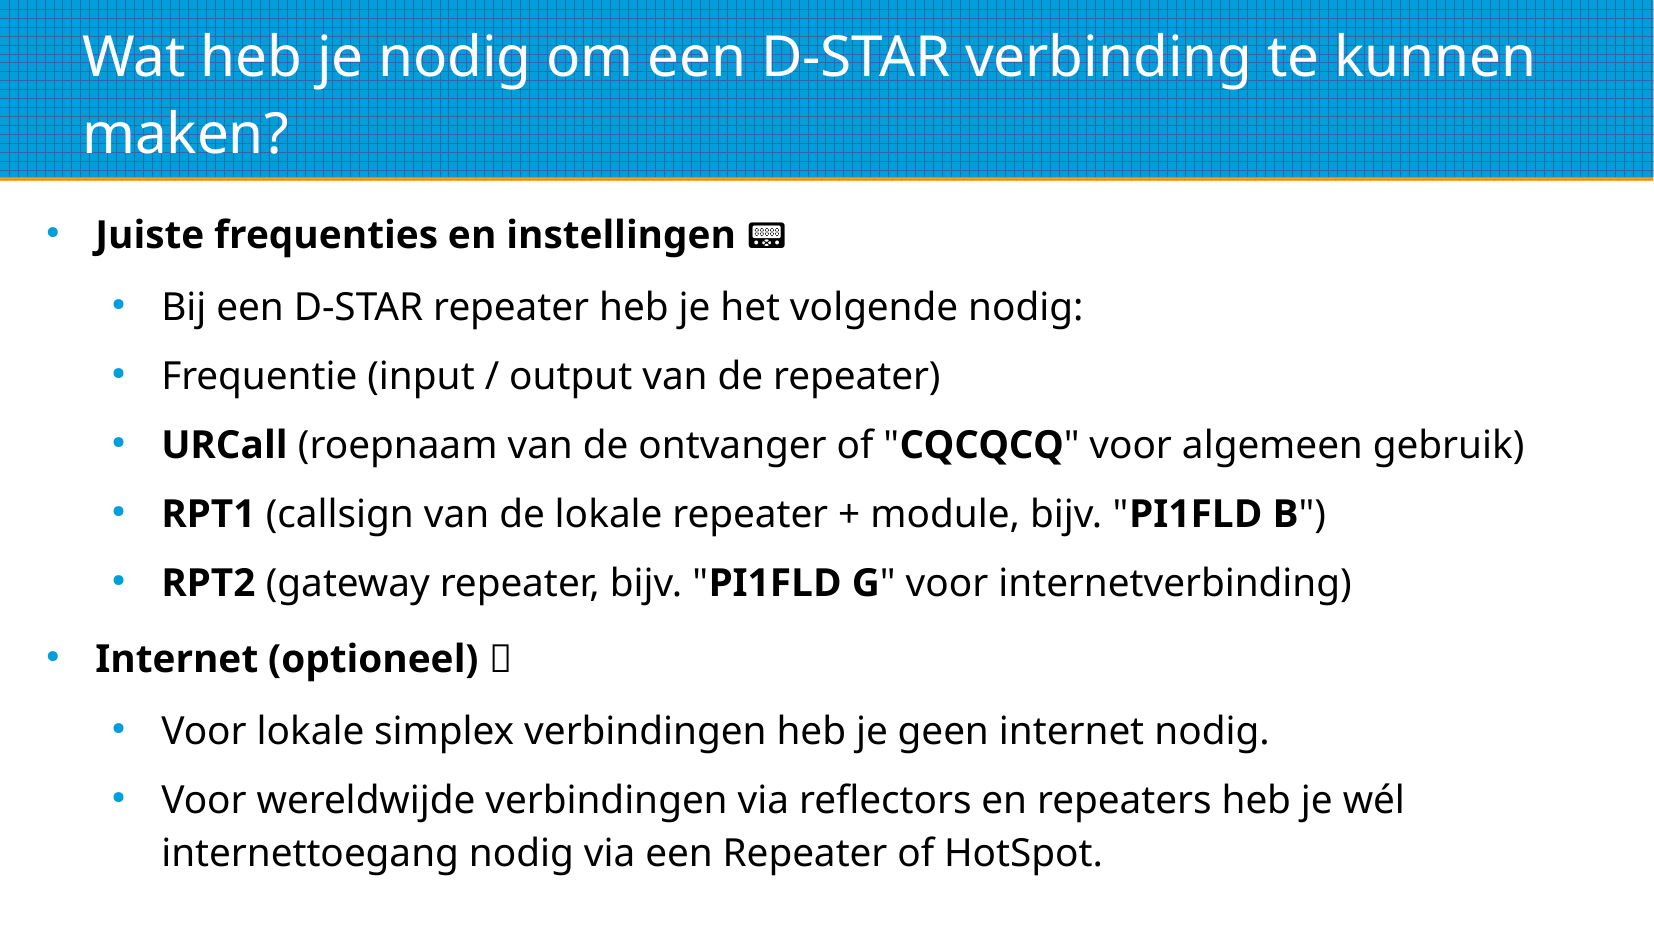

# Wat heb je nodig om een D-STAR verbinding te kunnen maken?
Juiste frequenties en instellingen 📟
Bij een D-STAR repeater heb je het volgende nodig:
Frequentie (input / output van de repeater)
URCall (roepnaam van de ontvanger of "CQCQCQ" voor algemeen gebruik)
RPT1 (callsign van de lokale repeater + module, bijv. "PI1FLD B")
RPT2 (gateway repeater, bijv. "PI1FLD G" voor internetverbinding)
Internet (optioneel) 🌐
Voor lokale simplex verbindingen heb je geen internet nodig.
Voor wereldwijde verbindingen via reflectors en repeaters heb je wél internettoegang nodig via een Repeater of HotSpot.